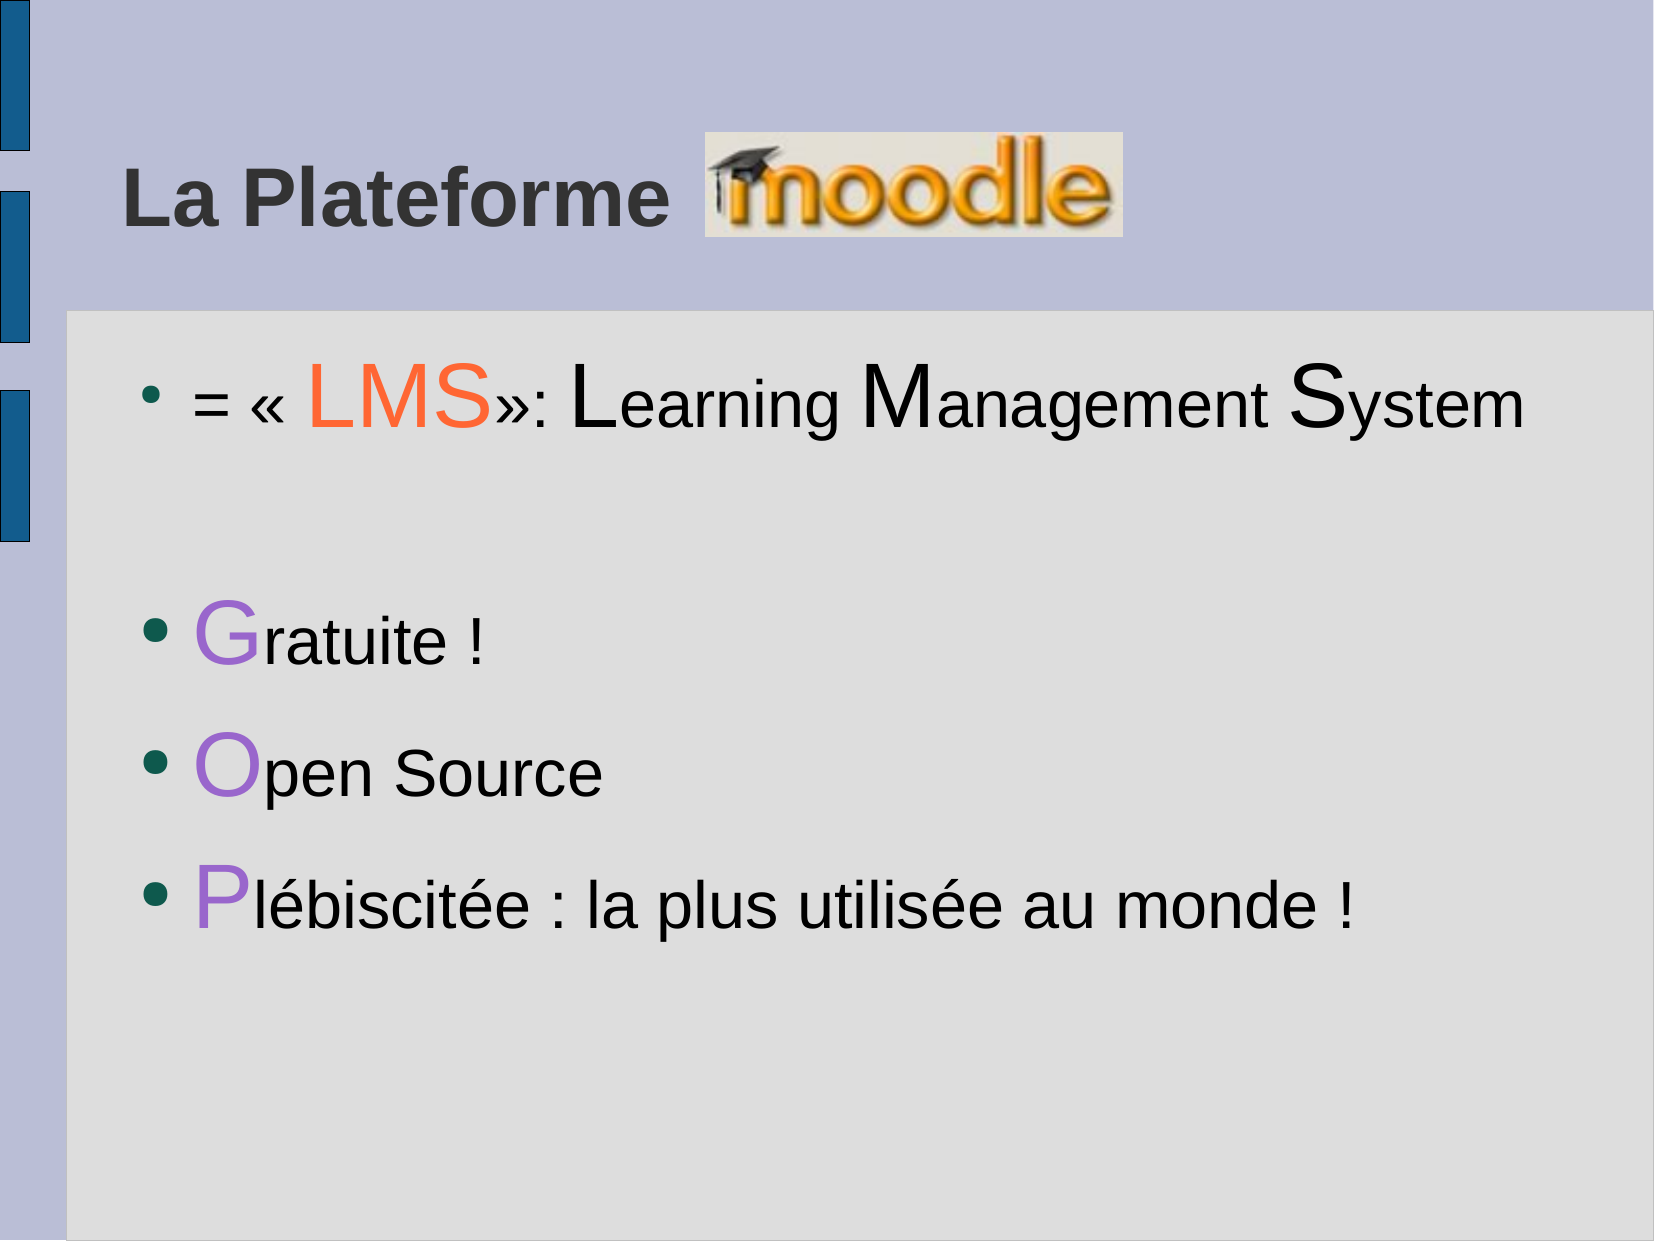

# La Plateforme
= « LMS»: Learning Management System
Gratuite !
Open Source
Plébiscitée : la plus utilisée au monde !